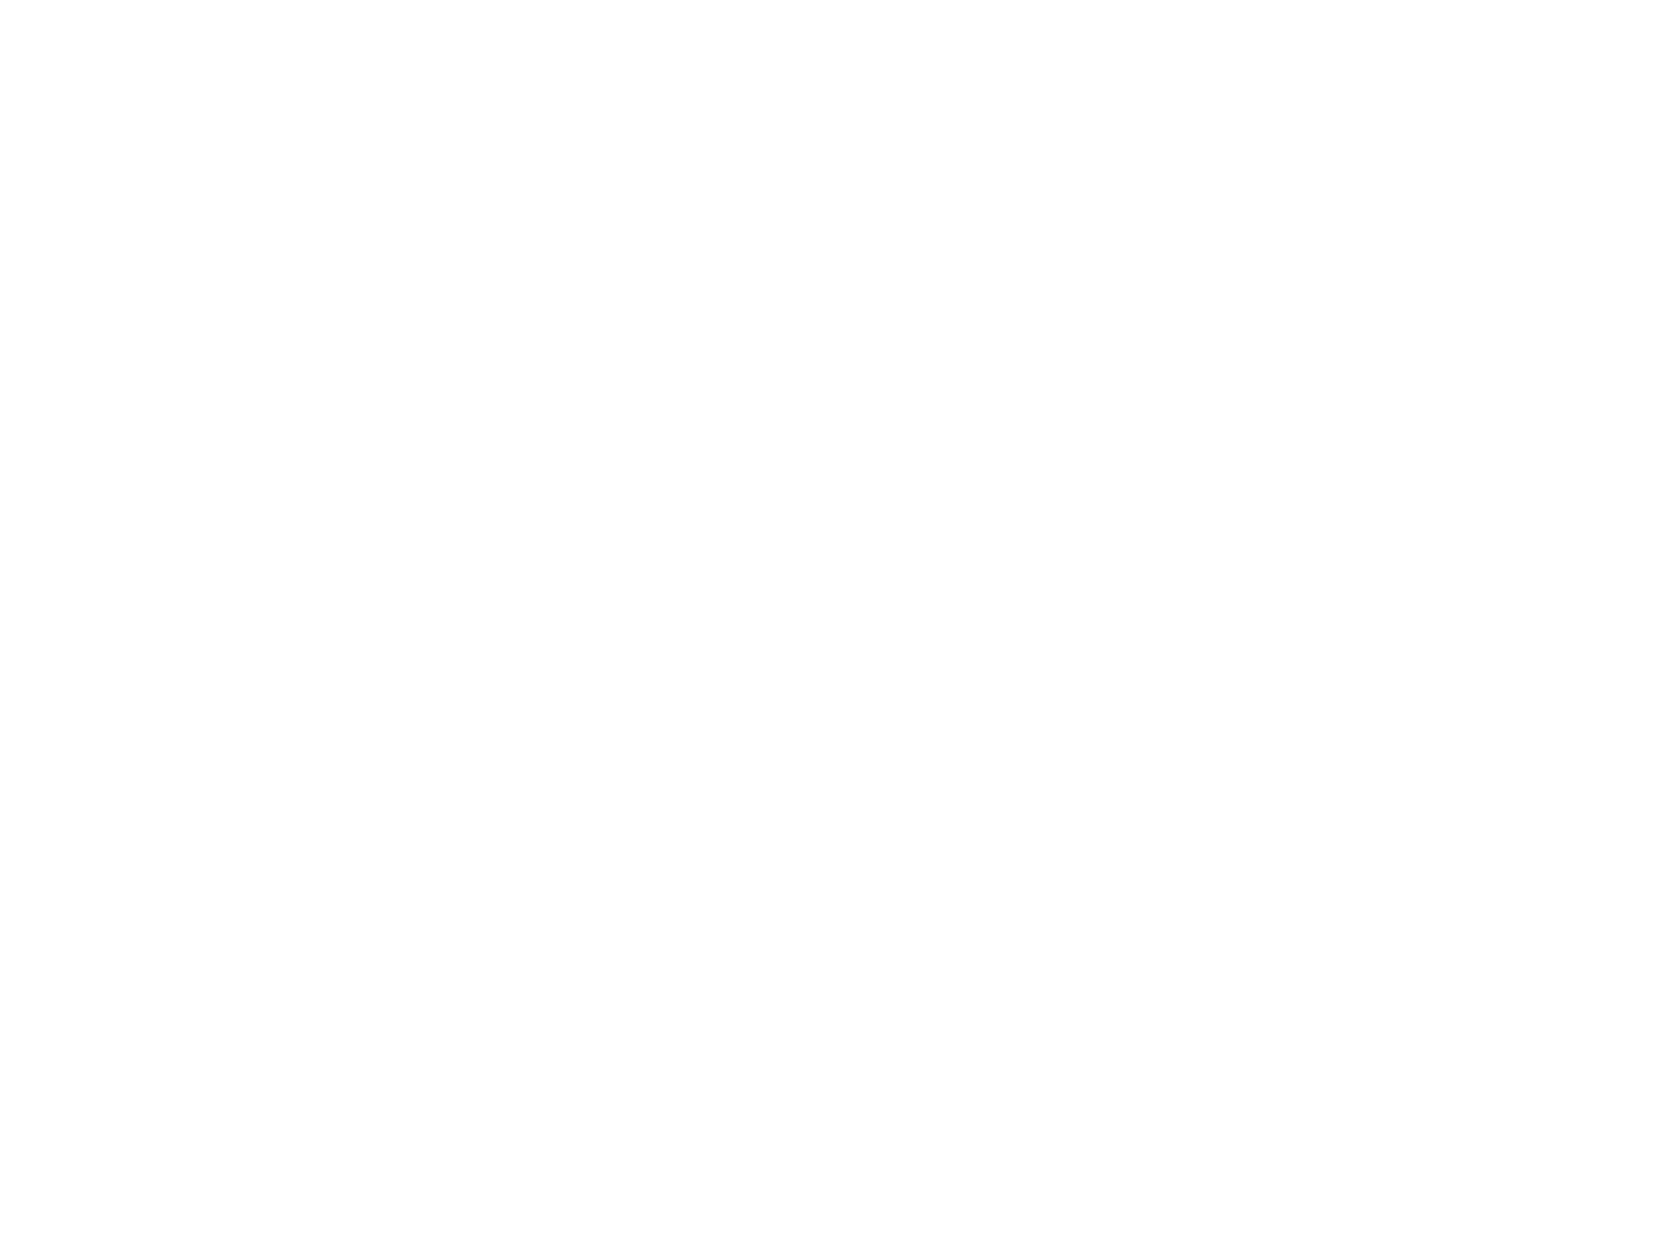

# Events, interacting, timing
Mouse and keyboard - state and events
Creating events
Timed (regular) event
Frame rate